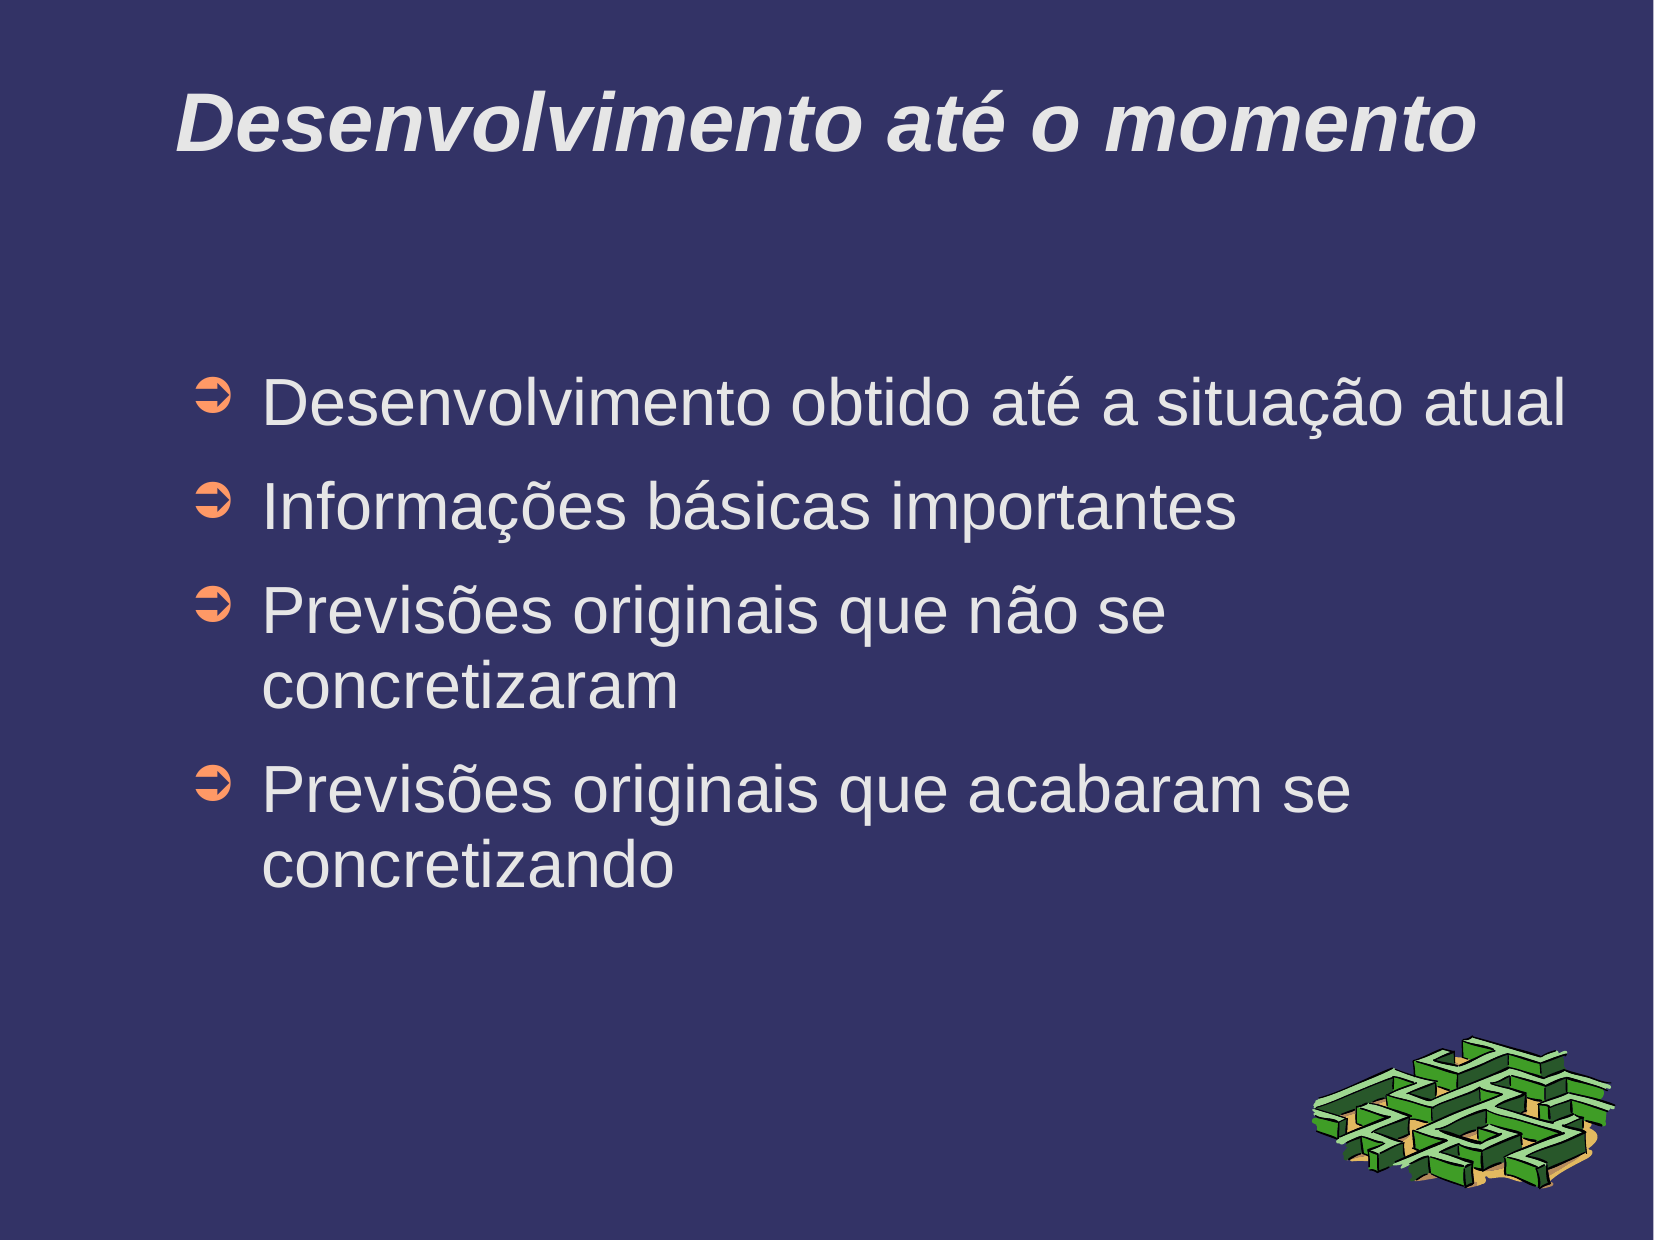

# Desenvolvimento até o momento
Desenvolvimento obtido até a situação atual
Informações básicas importantes
Previsões originais que não se concretizaram
Previsões originais que acabaram se concretizando